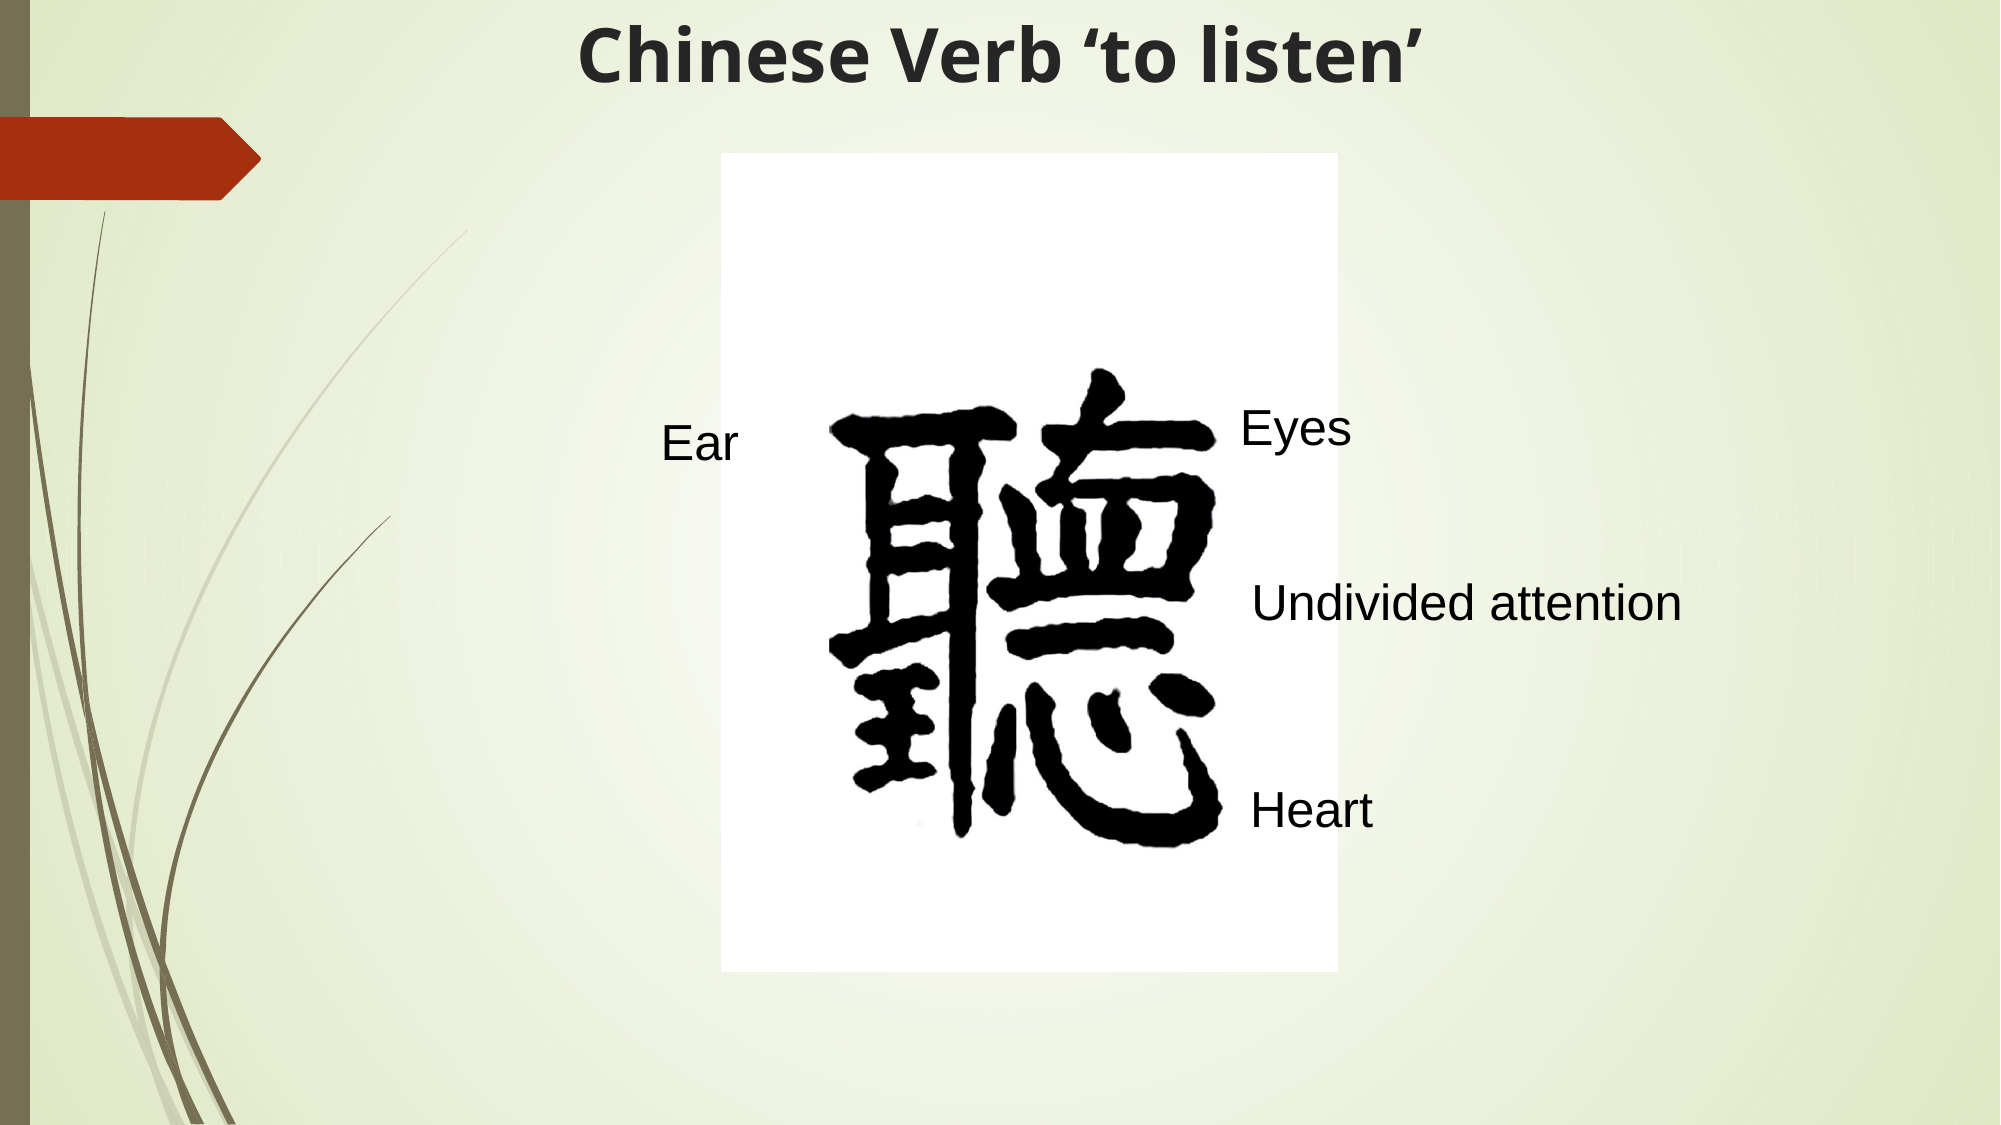

# Chinese Verb ‘to listen’
Eyes
Ear
Undivided attention
Heart